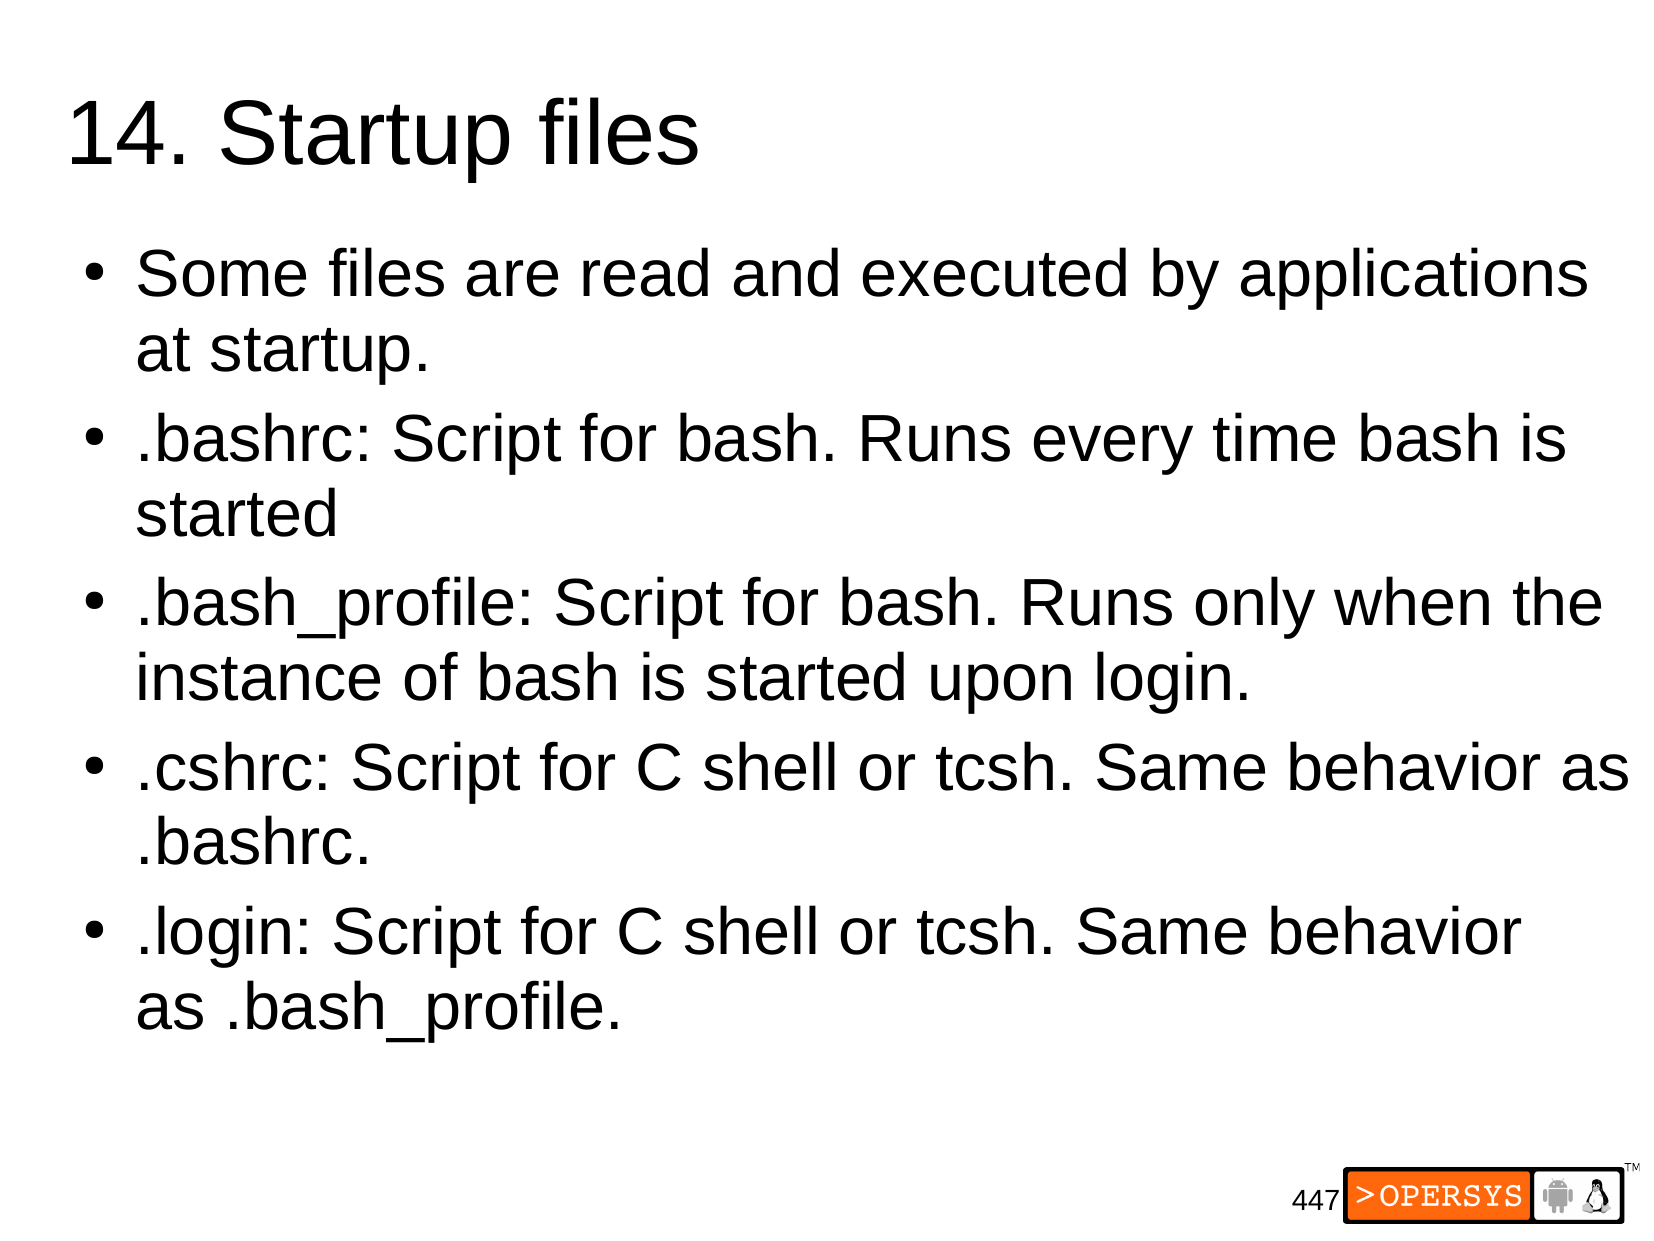

# 14. Startup files
Some files are read and executed by applications at startup.
.bashrc: Script for bash. Runs every time bash is started
.bash_profile: Script for bash. Runs only when the instance of bash is started upon login.
.cshrc: Script for C shell or tcsh. Same behavior as .bashrc.
.login: Script for C shell or tcsh. Same behavior as .bash_profile.